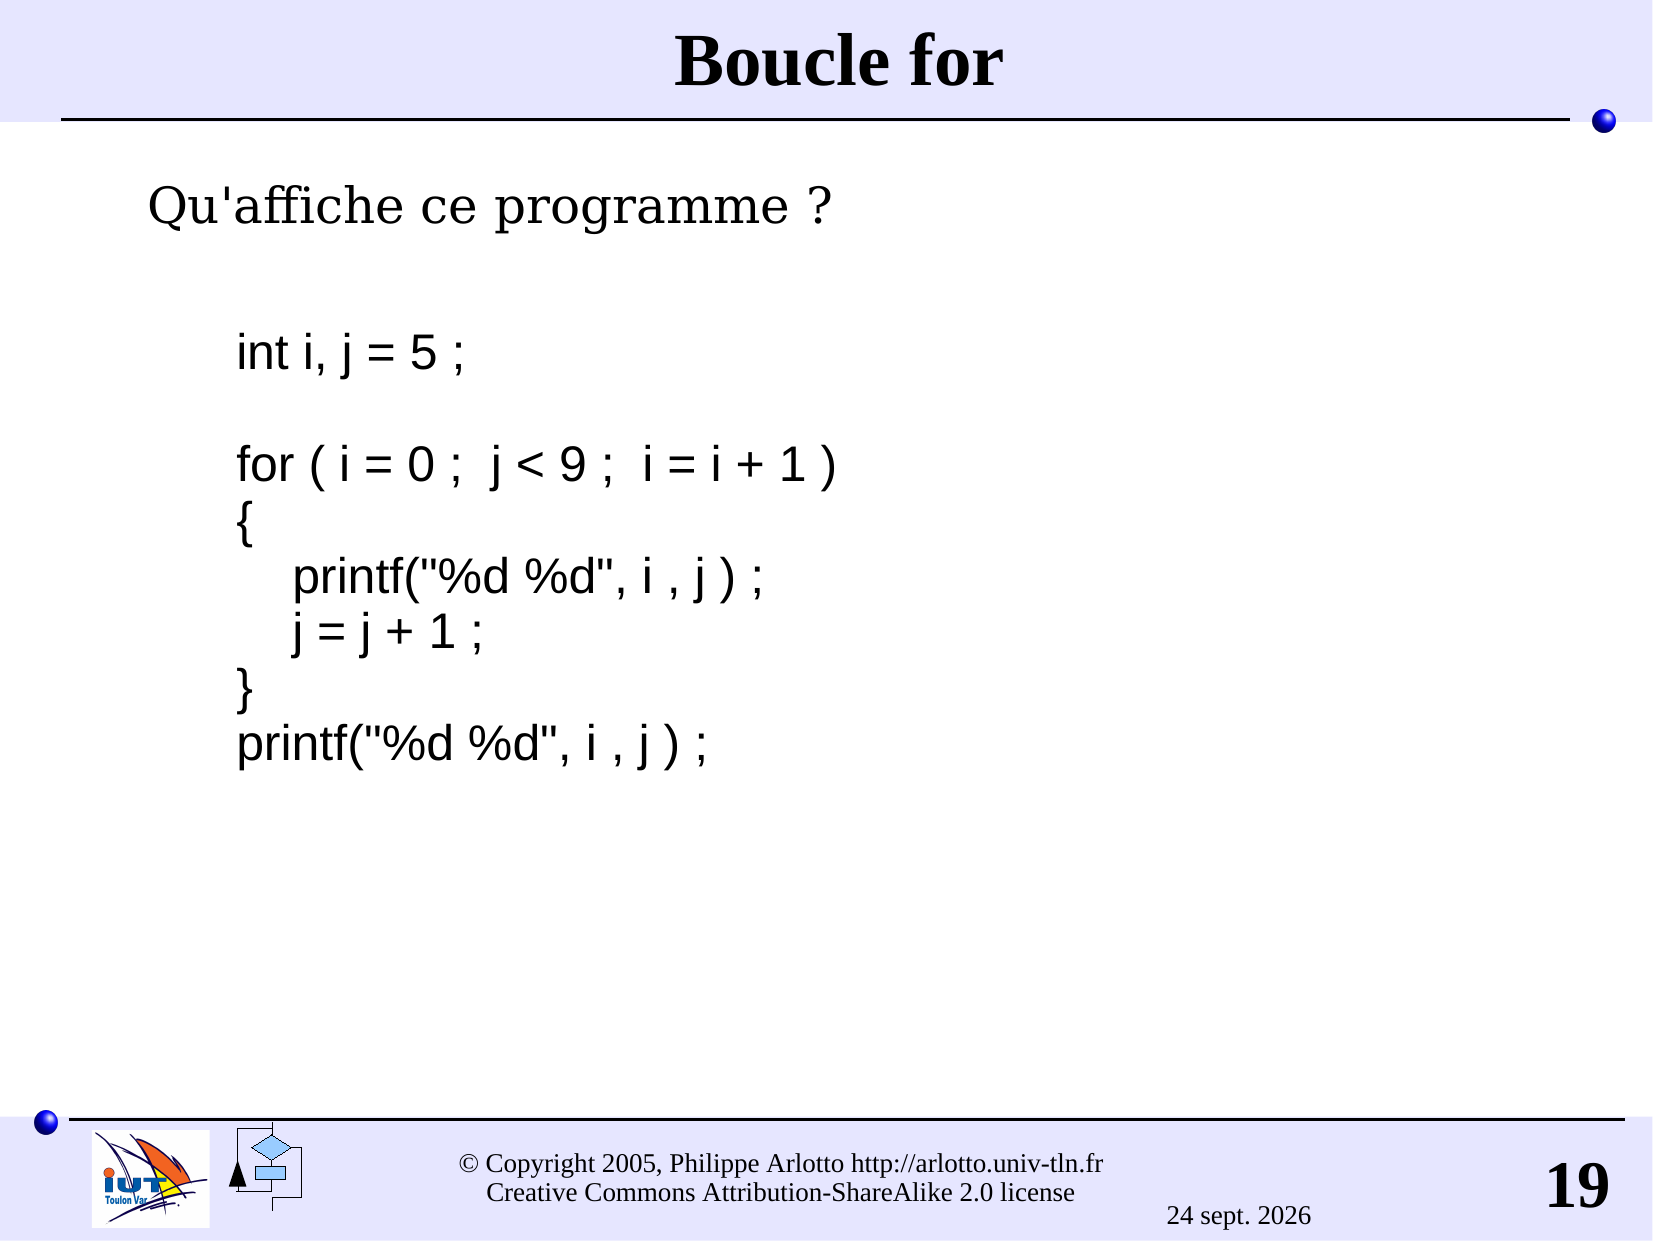

# Boucle for
Qu'affiche ce programme ?
int i, j = 5 ;
for ( i = 0 ; j < 9 ; i = i + 1 )
{
 printf("%d %d", i , j ) ;
 j = j + 1 ;
}
printf("%d %d", i , j ) ;